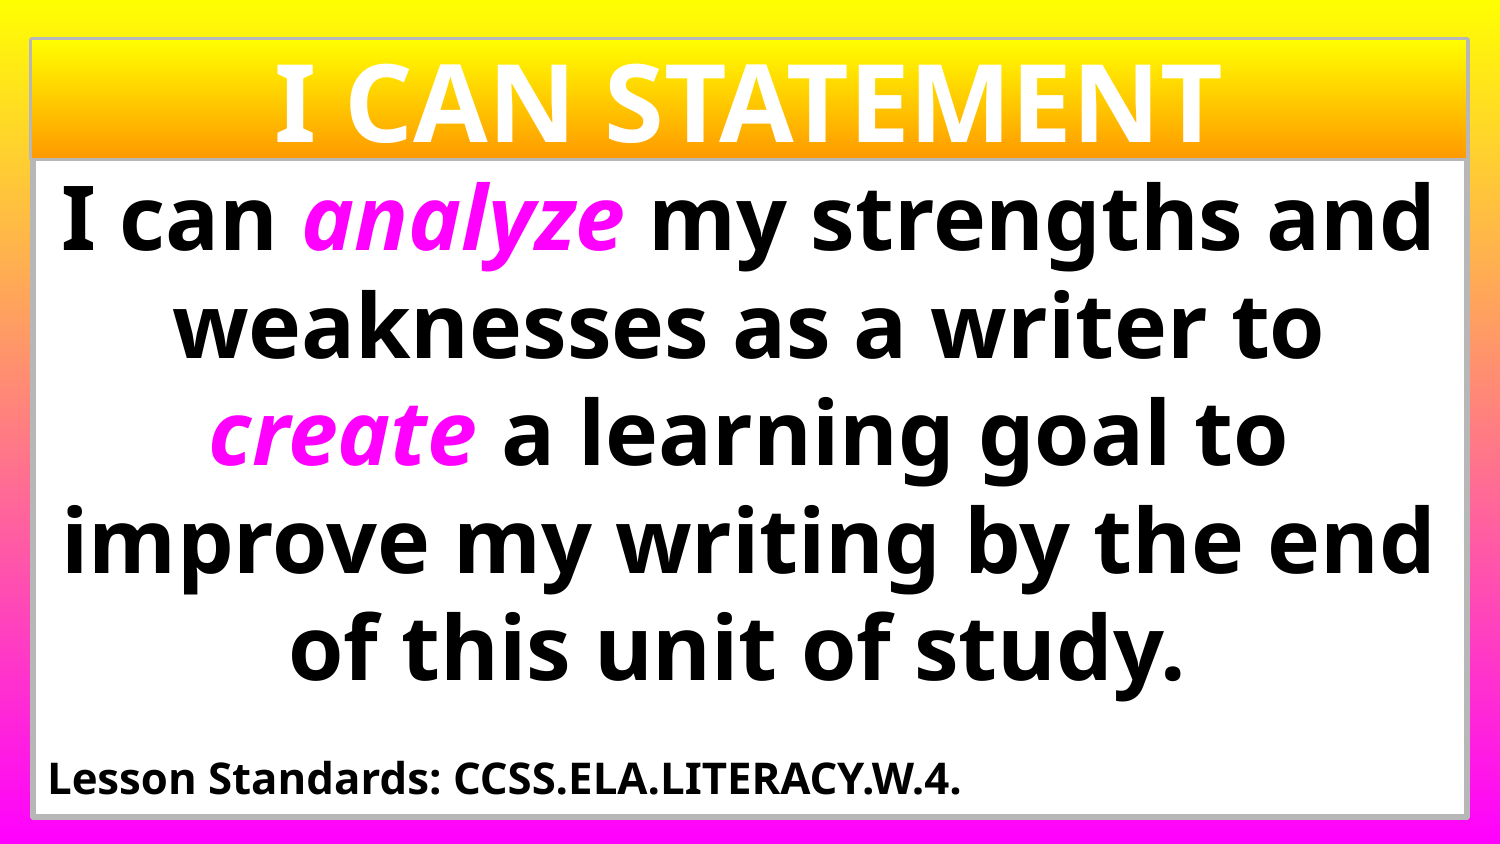

I CAN STATEMENT
I can analyze my strengths and weaknesses as a writer to create a learning goal to improve my writing by the end of this unit of study.
Lesson Standards: CCSS.ELA.LITERACY.W.4.